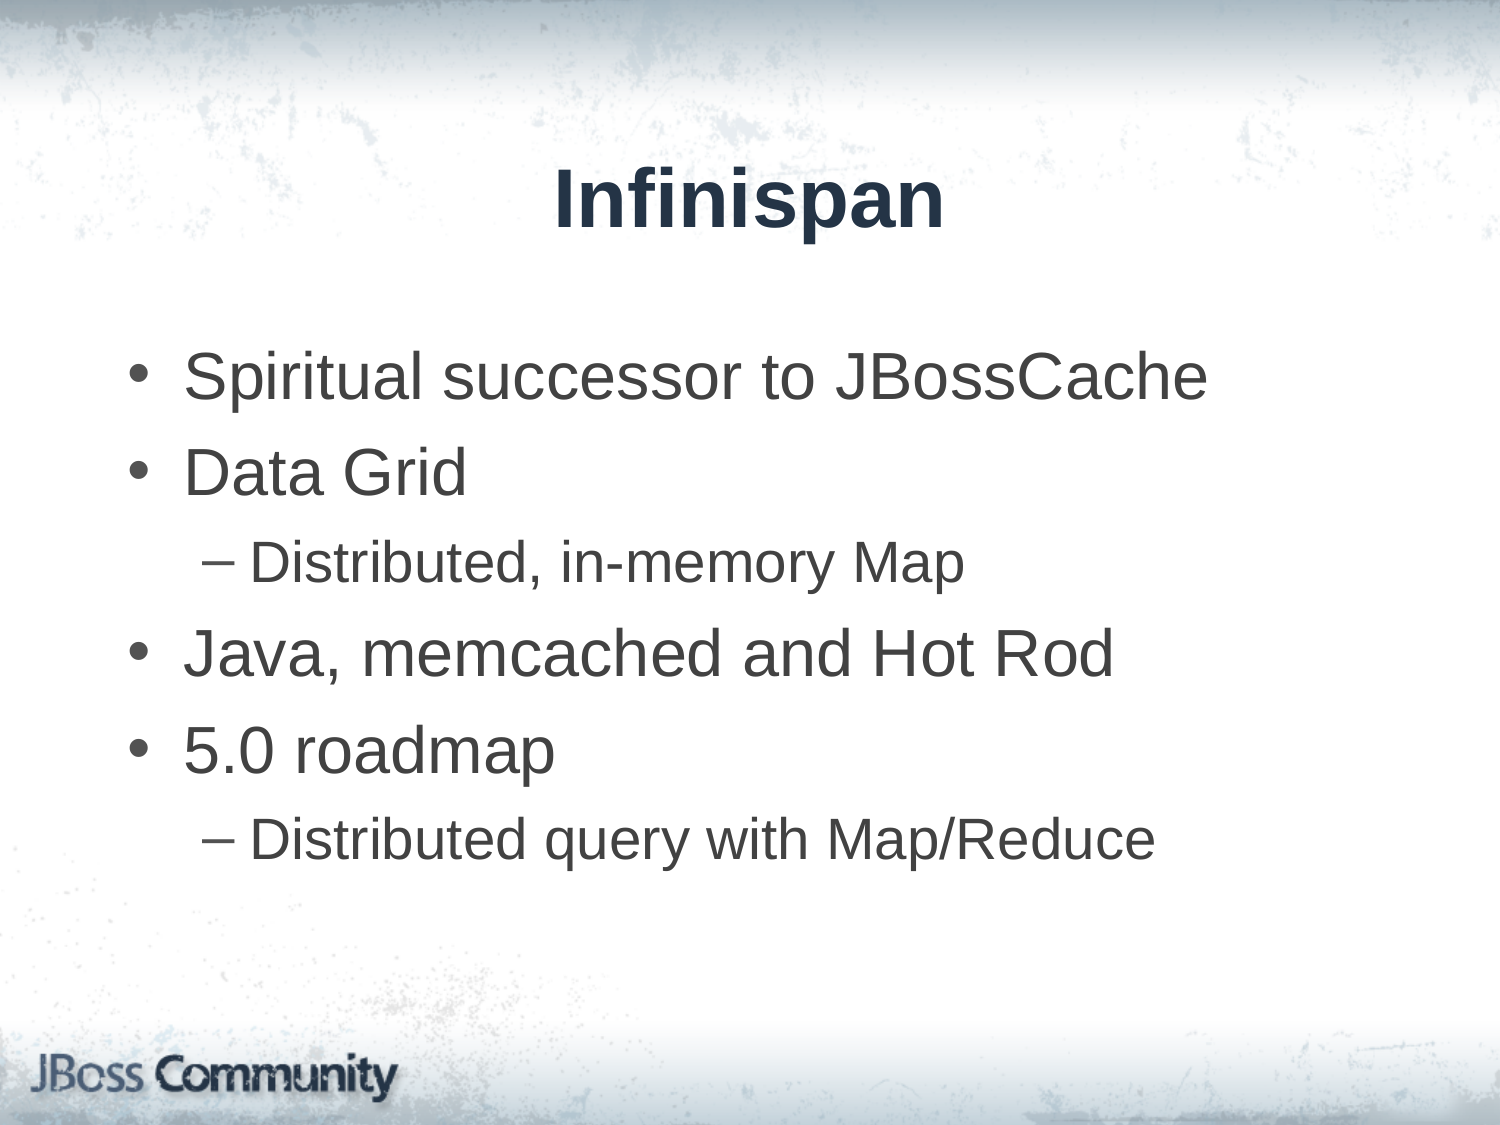

# Infinispan
Spiritual successor to JBossCache
Data Grid
Distributed, in-memory Map
Java, memcached and Hot Rod
5.0 roadmap
Distributed query with Map/Reduce